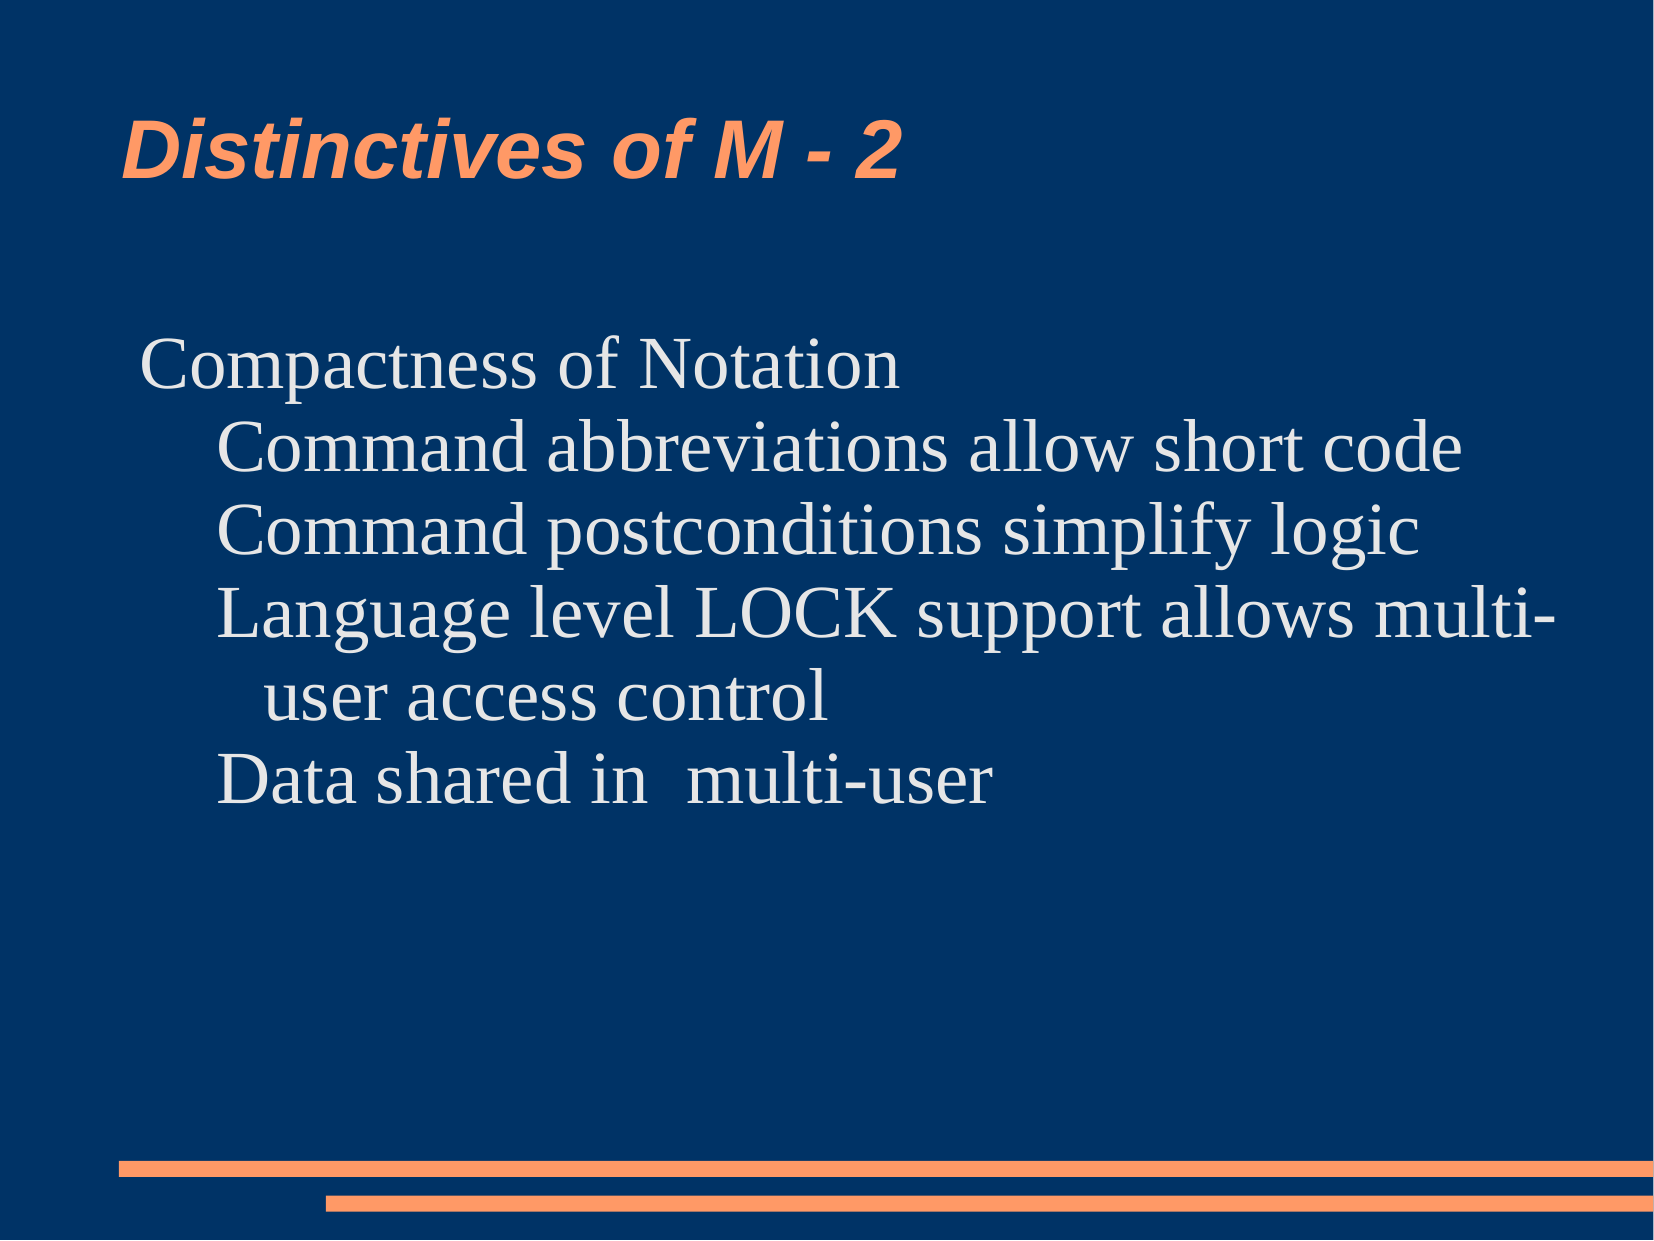

# Distinctives of M - 2
Compactness of Notation
Command abbreviations allow short code
Command postconditions simplify logic
Language level LOCK support allows multi-user access control
Data shared in multi-user